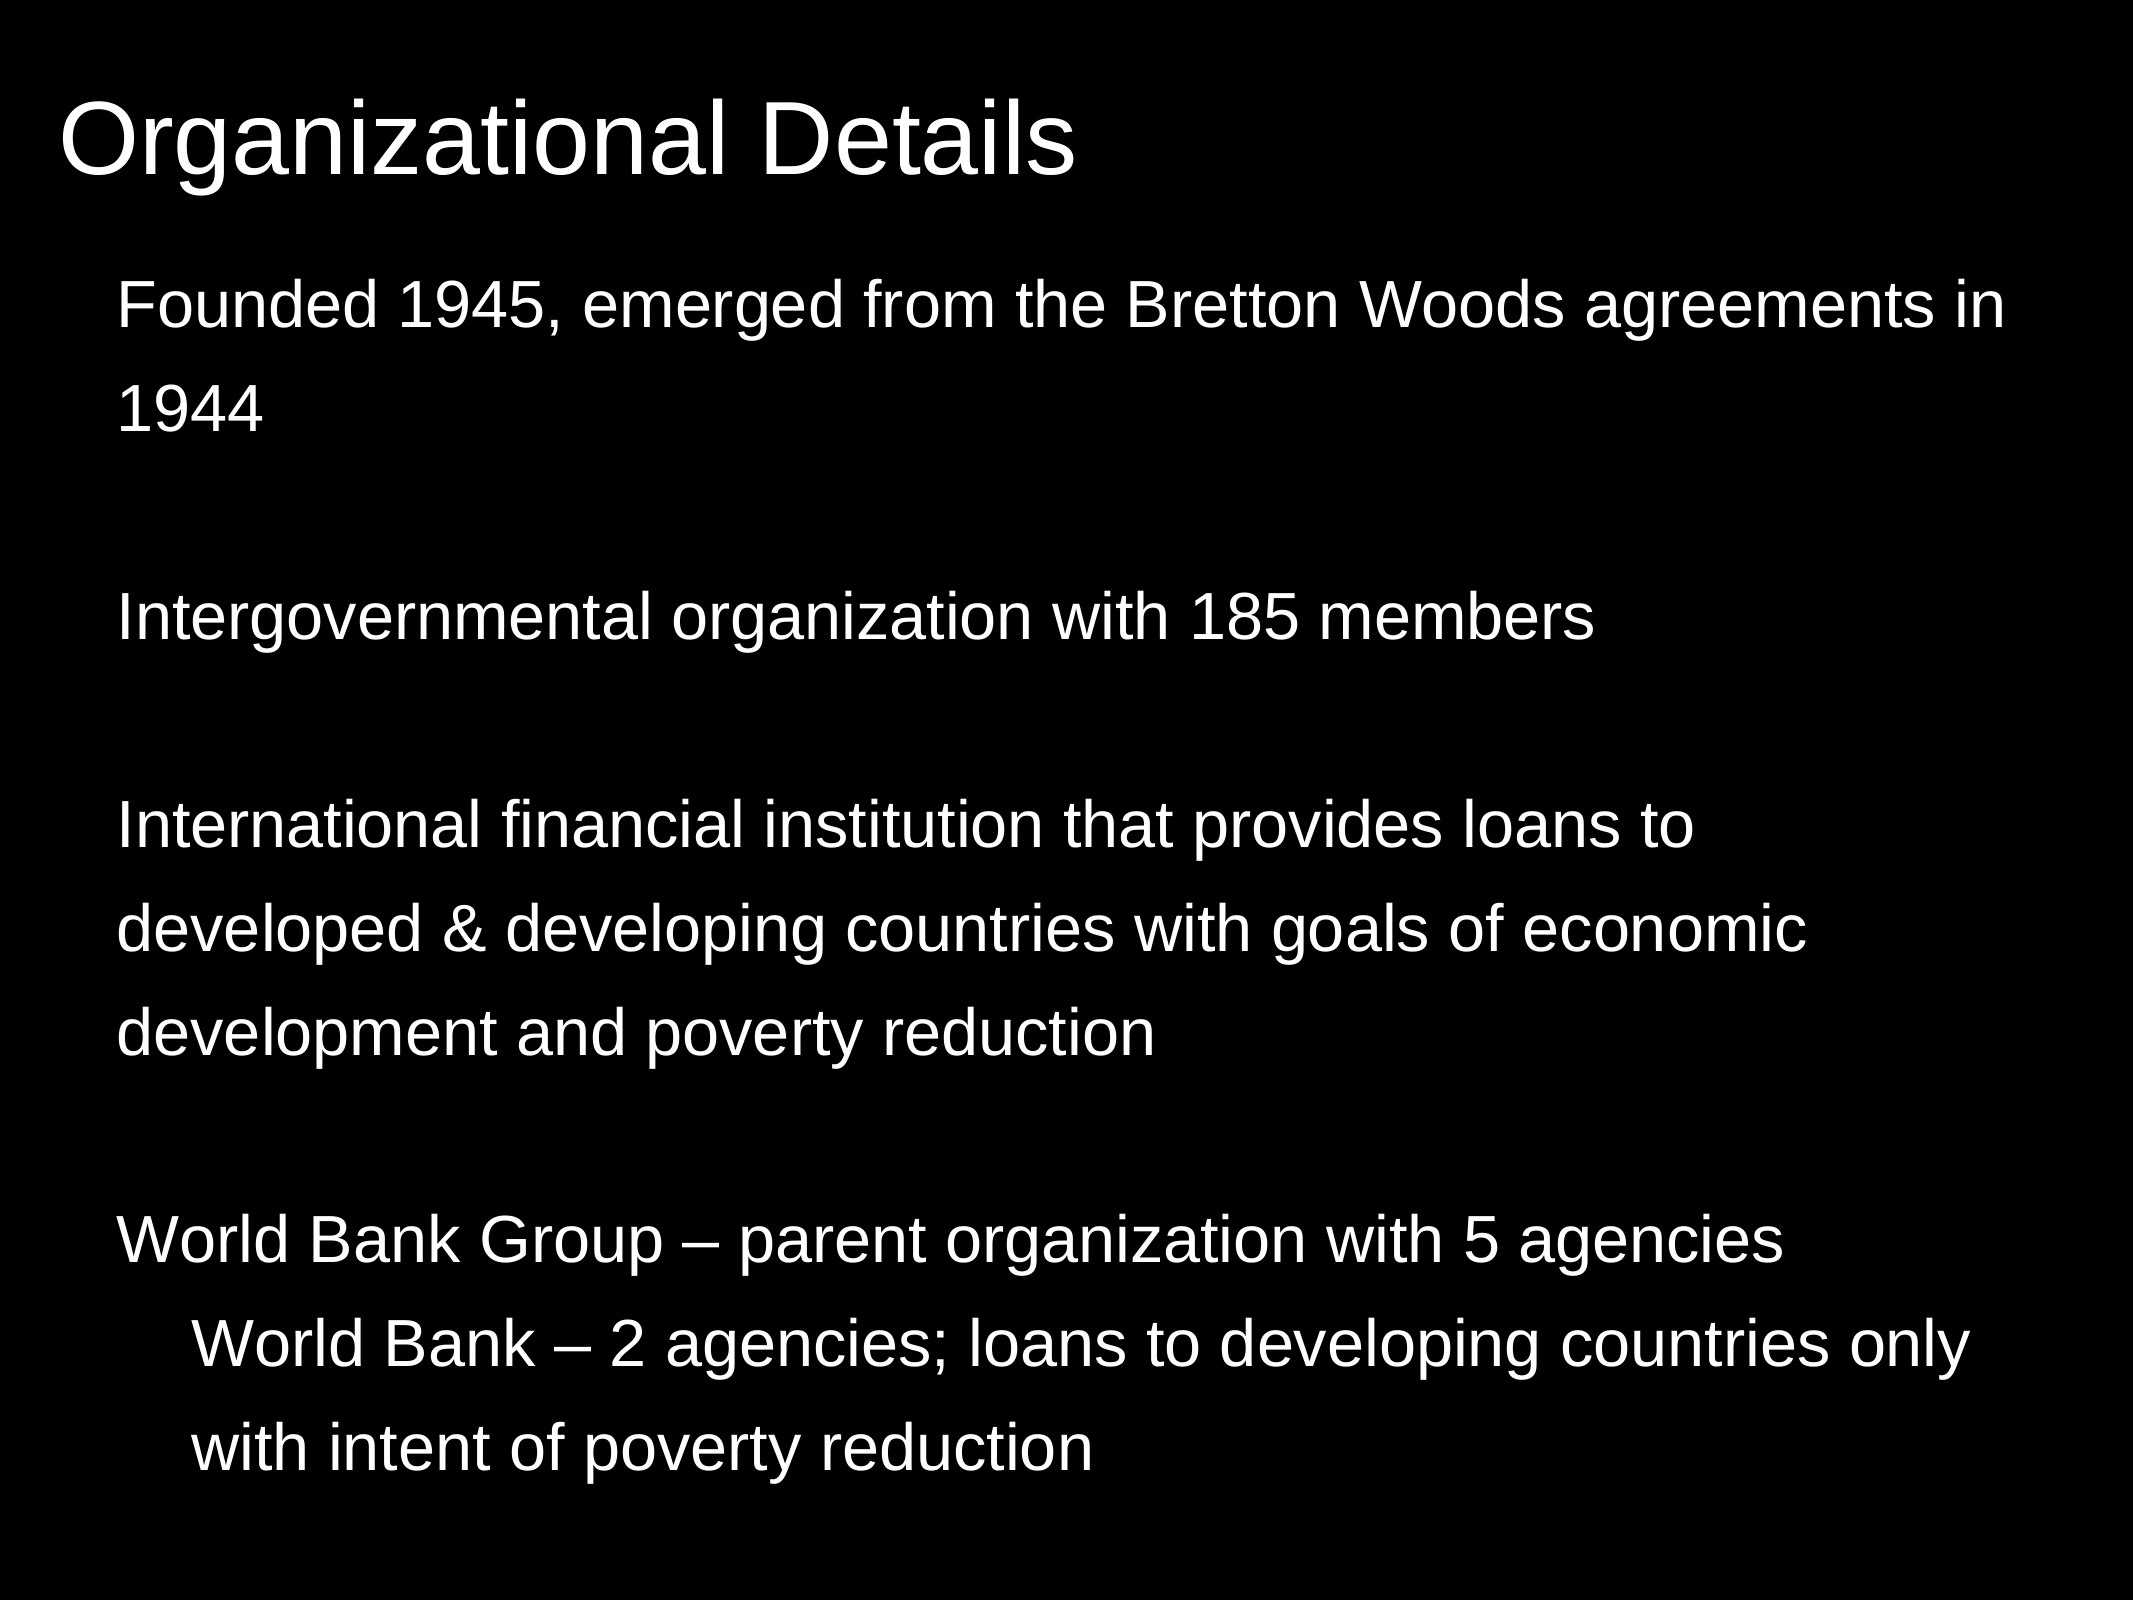

Organizational Details
Founded 1945, emerged from the Bretton Woods agreements in 1944
Intergovernmental organization with 185 members
International financial institution that provides loans to developed & developing countries with goals of economic development and poverty reduction
World Bank Group – parent organization with 5 agencies
World Bank – 2 agencies; loans to developing countries only with intent of poverty reduction